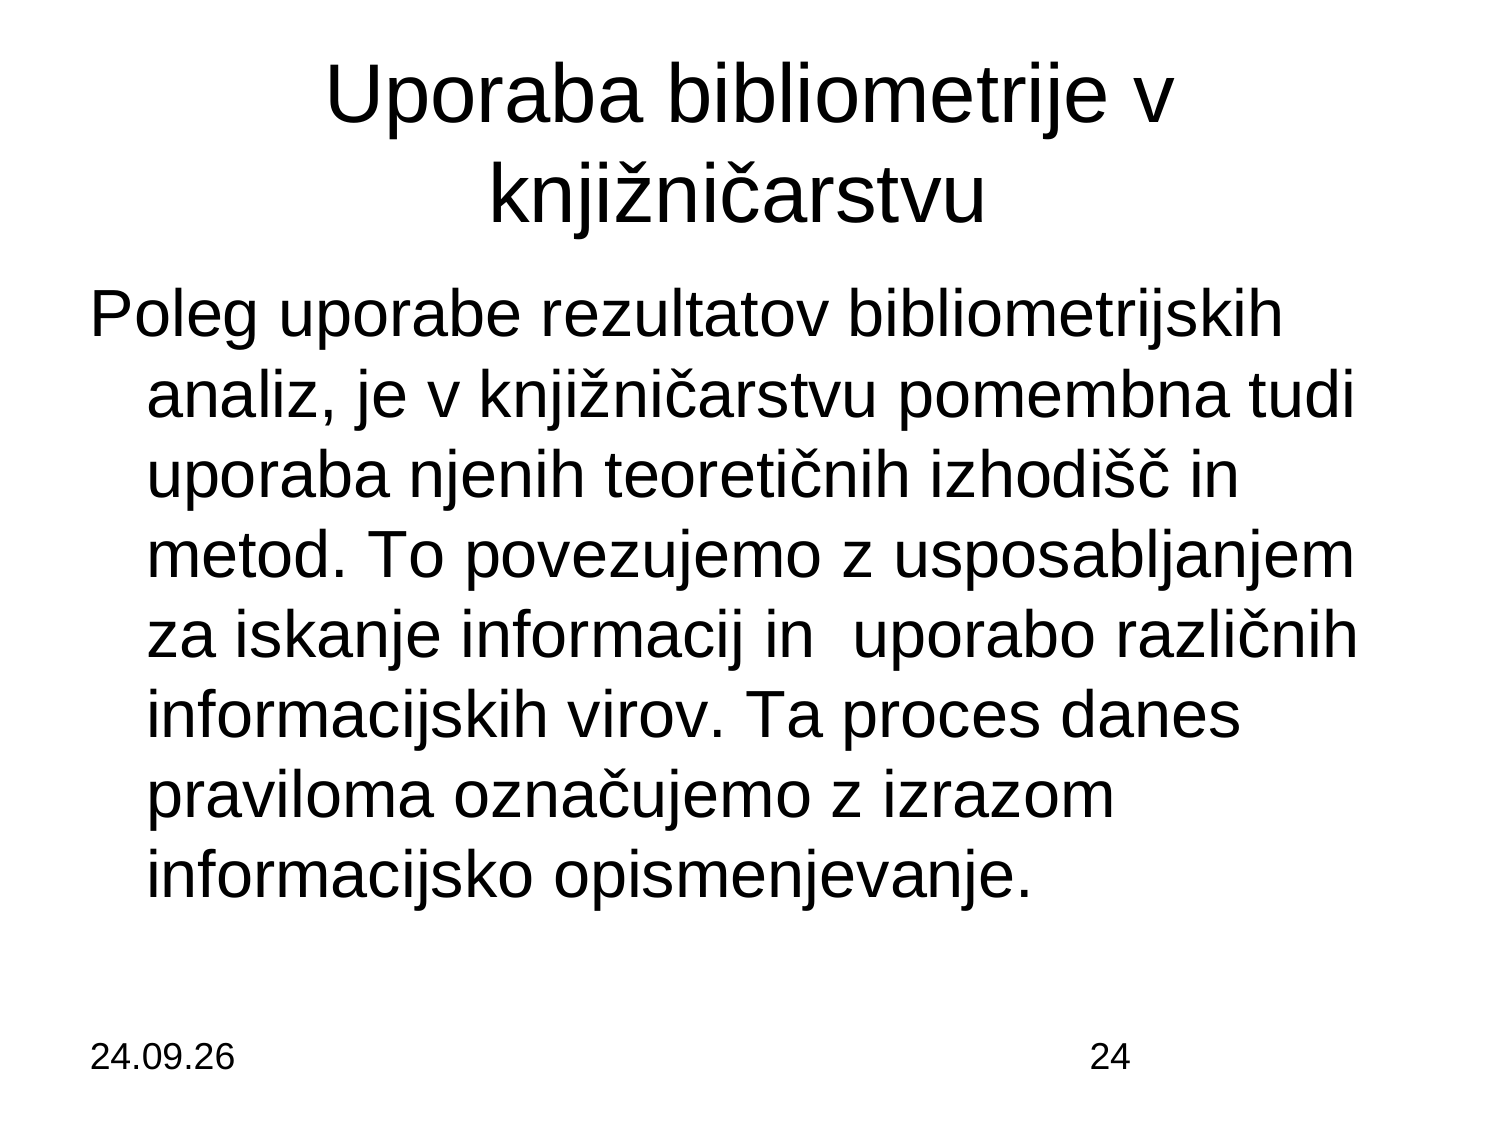

# Uporaba bibliometrije v knjižničarstvu
Poleg uporabe rezultatov bibliometrijskih analiz, je v knjižničarstvu pomembna tudi uporaba njenih teoretičnih izhodišč in metod. To povezujemo z usposabljanjem za iskanje informacij in uporabo različnih informacijskih virov. Ta proces danes praviloma označujemo z izrazom informacijsko opismenjevanje.
24